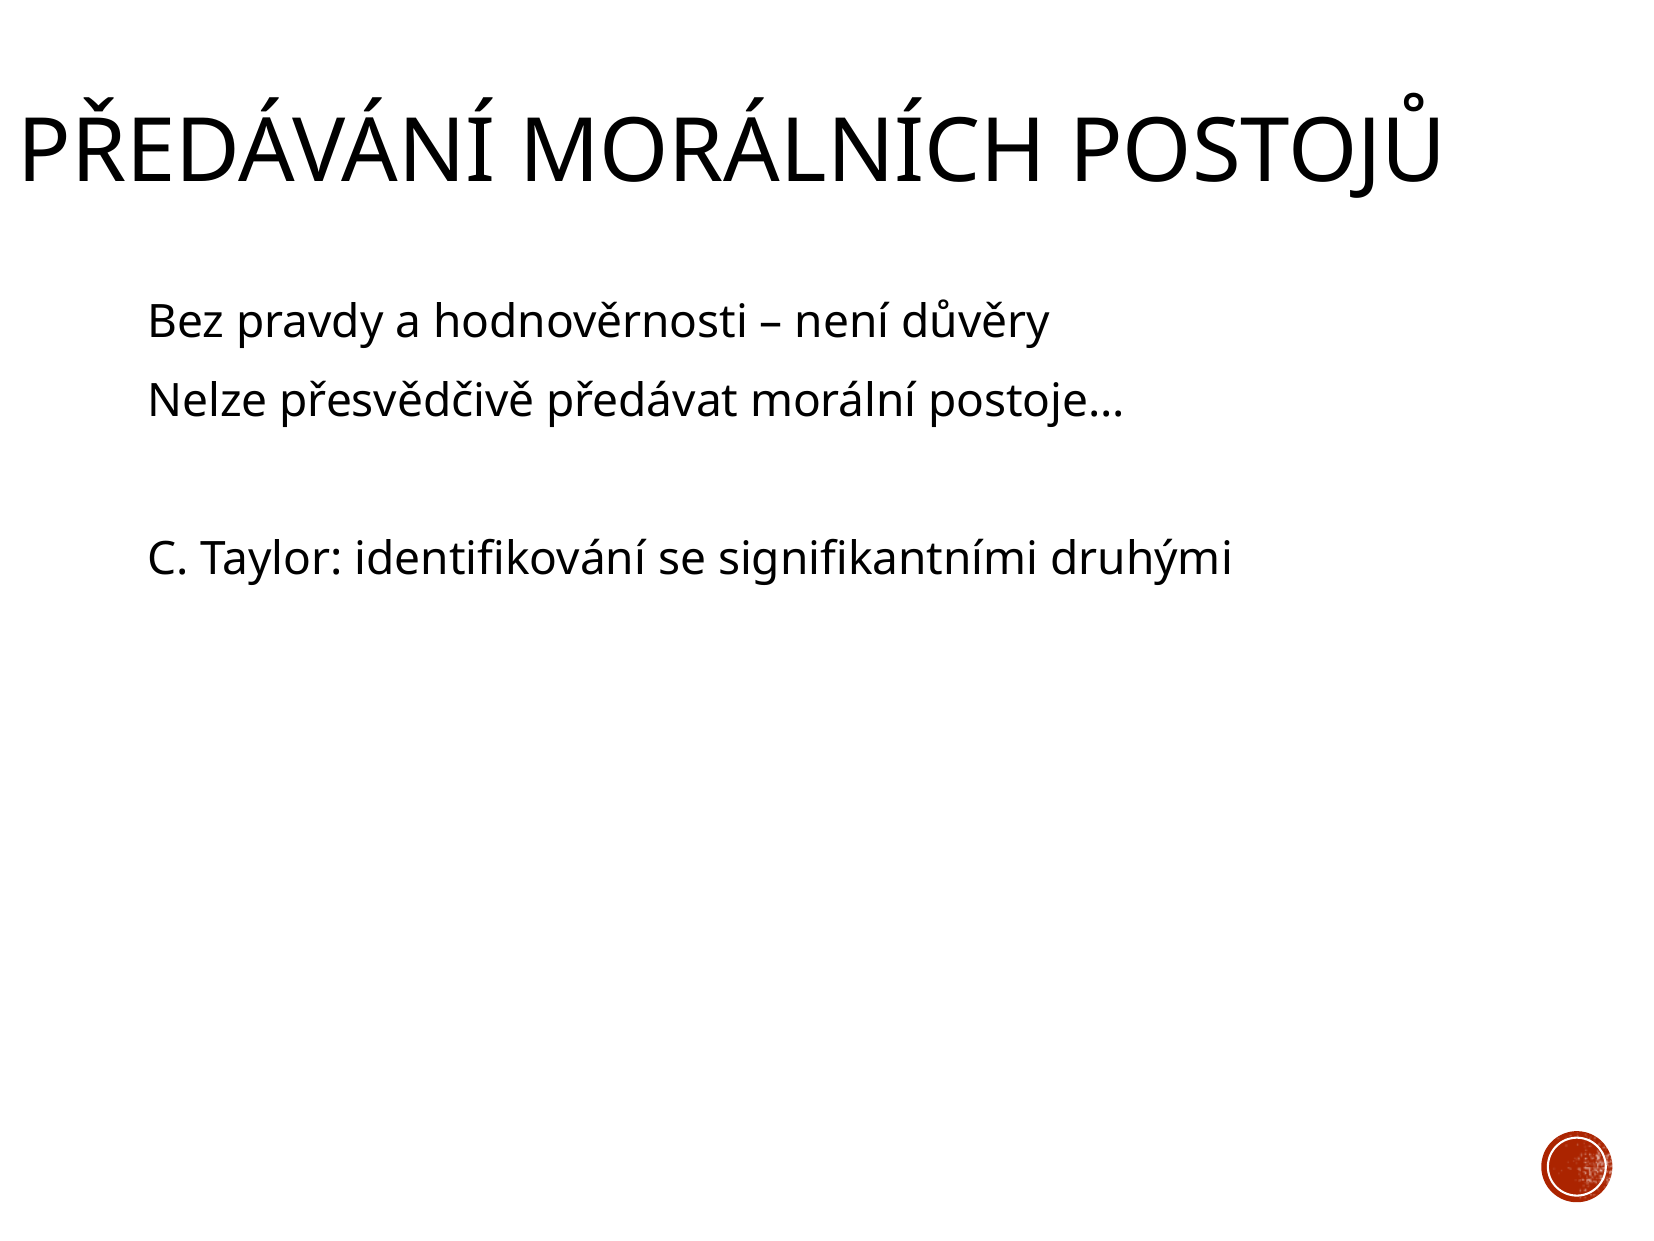

# Předávání morálních postojů
Bez pravdy a hodnověrnosti – není důvěry
Nelze přesvědčivě předávat morální postoje...
C. Taylor: identifikování se signifikantními druhými